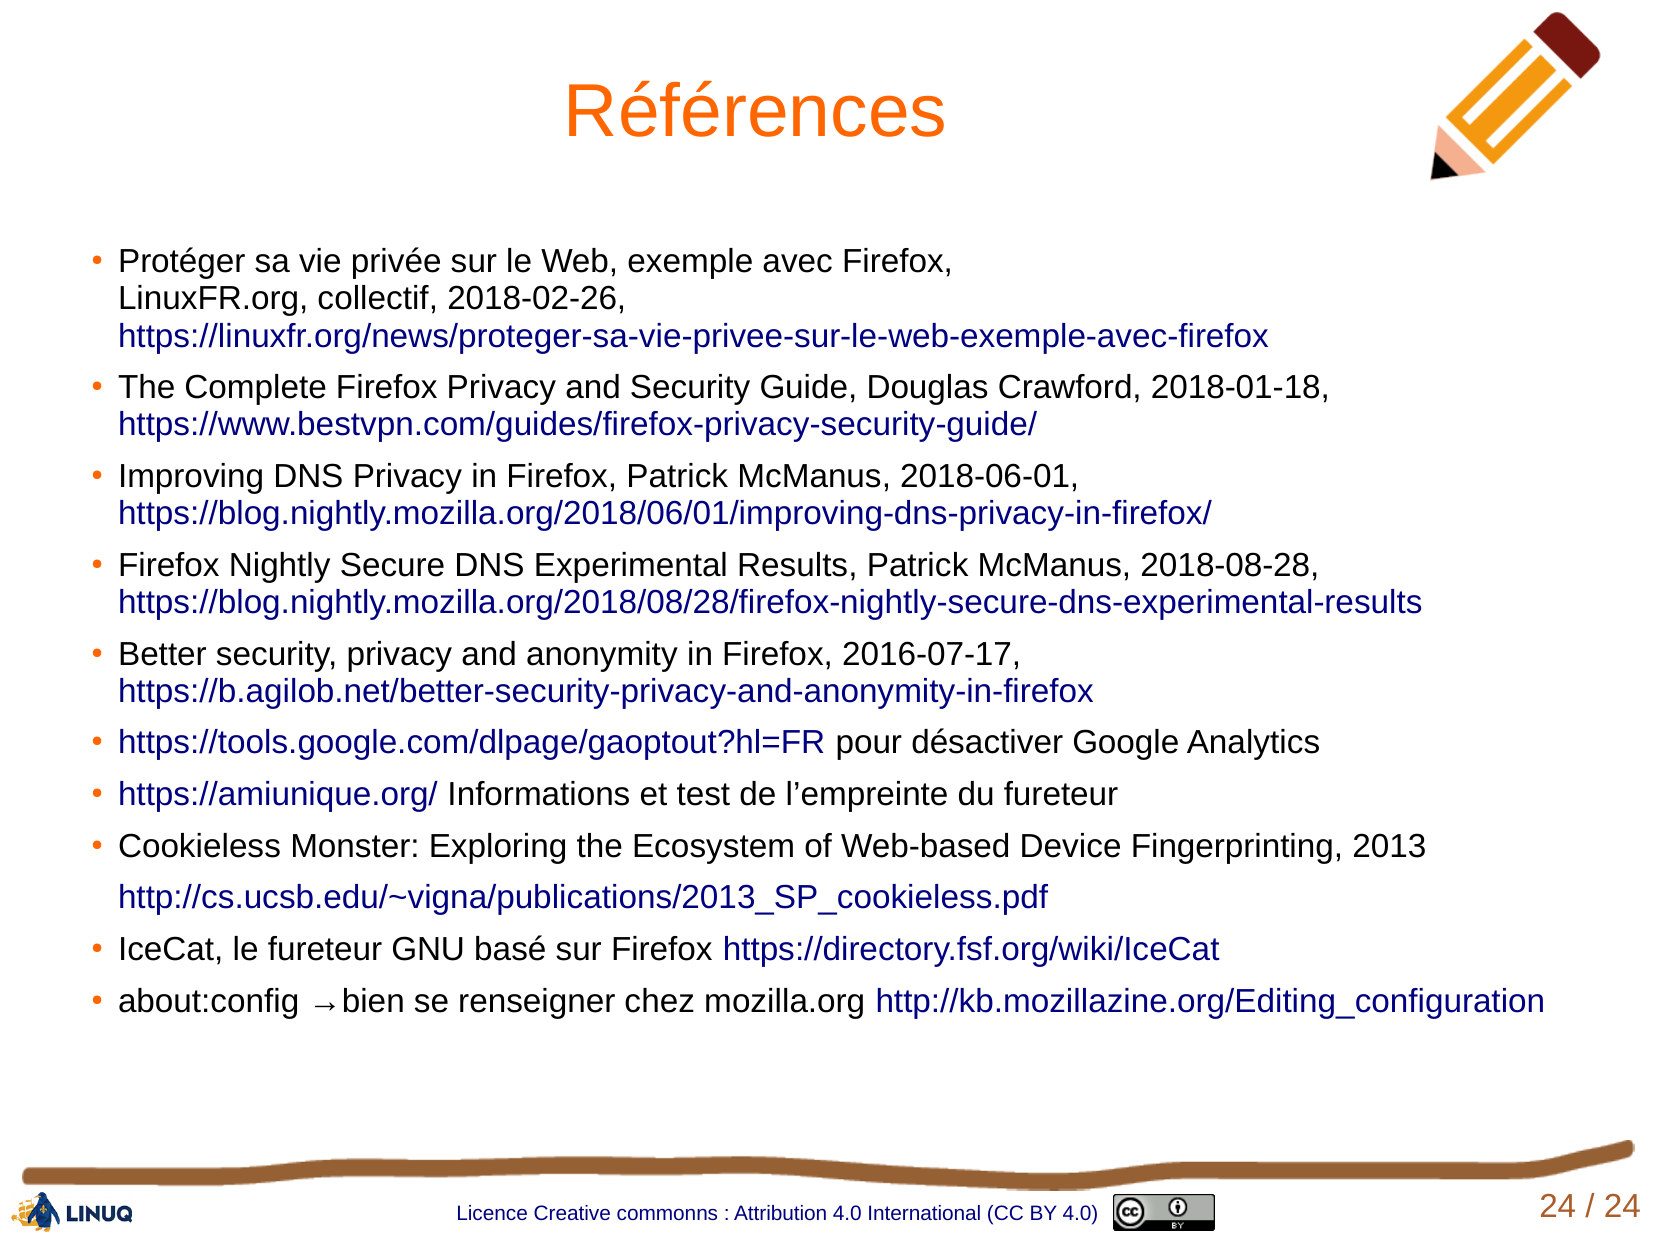

# Références
Protéger sa vie privée sur le Web, exemple avec Firefox,
LinuxFR.org, collectif, 2018-02-26,
https://linuxfr.org/news/proteger-sa-vie-privee-sur-le-web-exemple-avec-firefox
The Complete Firefox Privacy and Security Guide, Douglas Crawford, 2018-01-18,
https://www.bestvpn.com/guides/firefox-privacy-security-guide/
Improving DNS Privacy in Firefox, Patrick McManus, 2018-06-01, https://blog.nightly.mozilla.org/2018/06/01/improving-dns-privacy-in-firefox/
Firefox Nightly Secure DNS Experimental Results, Patrick McManus, 2018-08-28,
https://blog.nightly.mozilla.org/2018/08/28/firefox-nightly-secure-dns-experimental-results
Better security, privacy and anonymity in Firefox, 2016-07-17,
https://b.agilob.net/better-security-privacy-and-anonymity-in-firefox
https://tools.google.com/dlpage/gaoptout?hl=FR pour désactiver Google Analytics
https://amiunique.org/ Informations et test de l’empreinte du fureteur
Cookieless Monster: Exploring the Ecosystem of Web-based Device Fingerprinting, 2013
http://cs.ucsb.edu/~vigna/publications/2013_SP_cookieless.pdf
IceCat, le fureteur GNU basé sur Firefox https://directory.fsf.org/wiki/IceCat
about:config →bien se renseigner chez mozilla.org http://kb.mozillazine.org/Editing_configuration